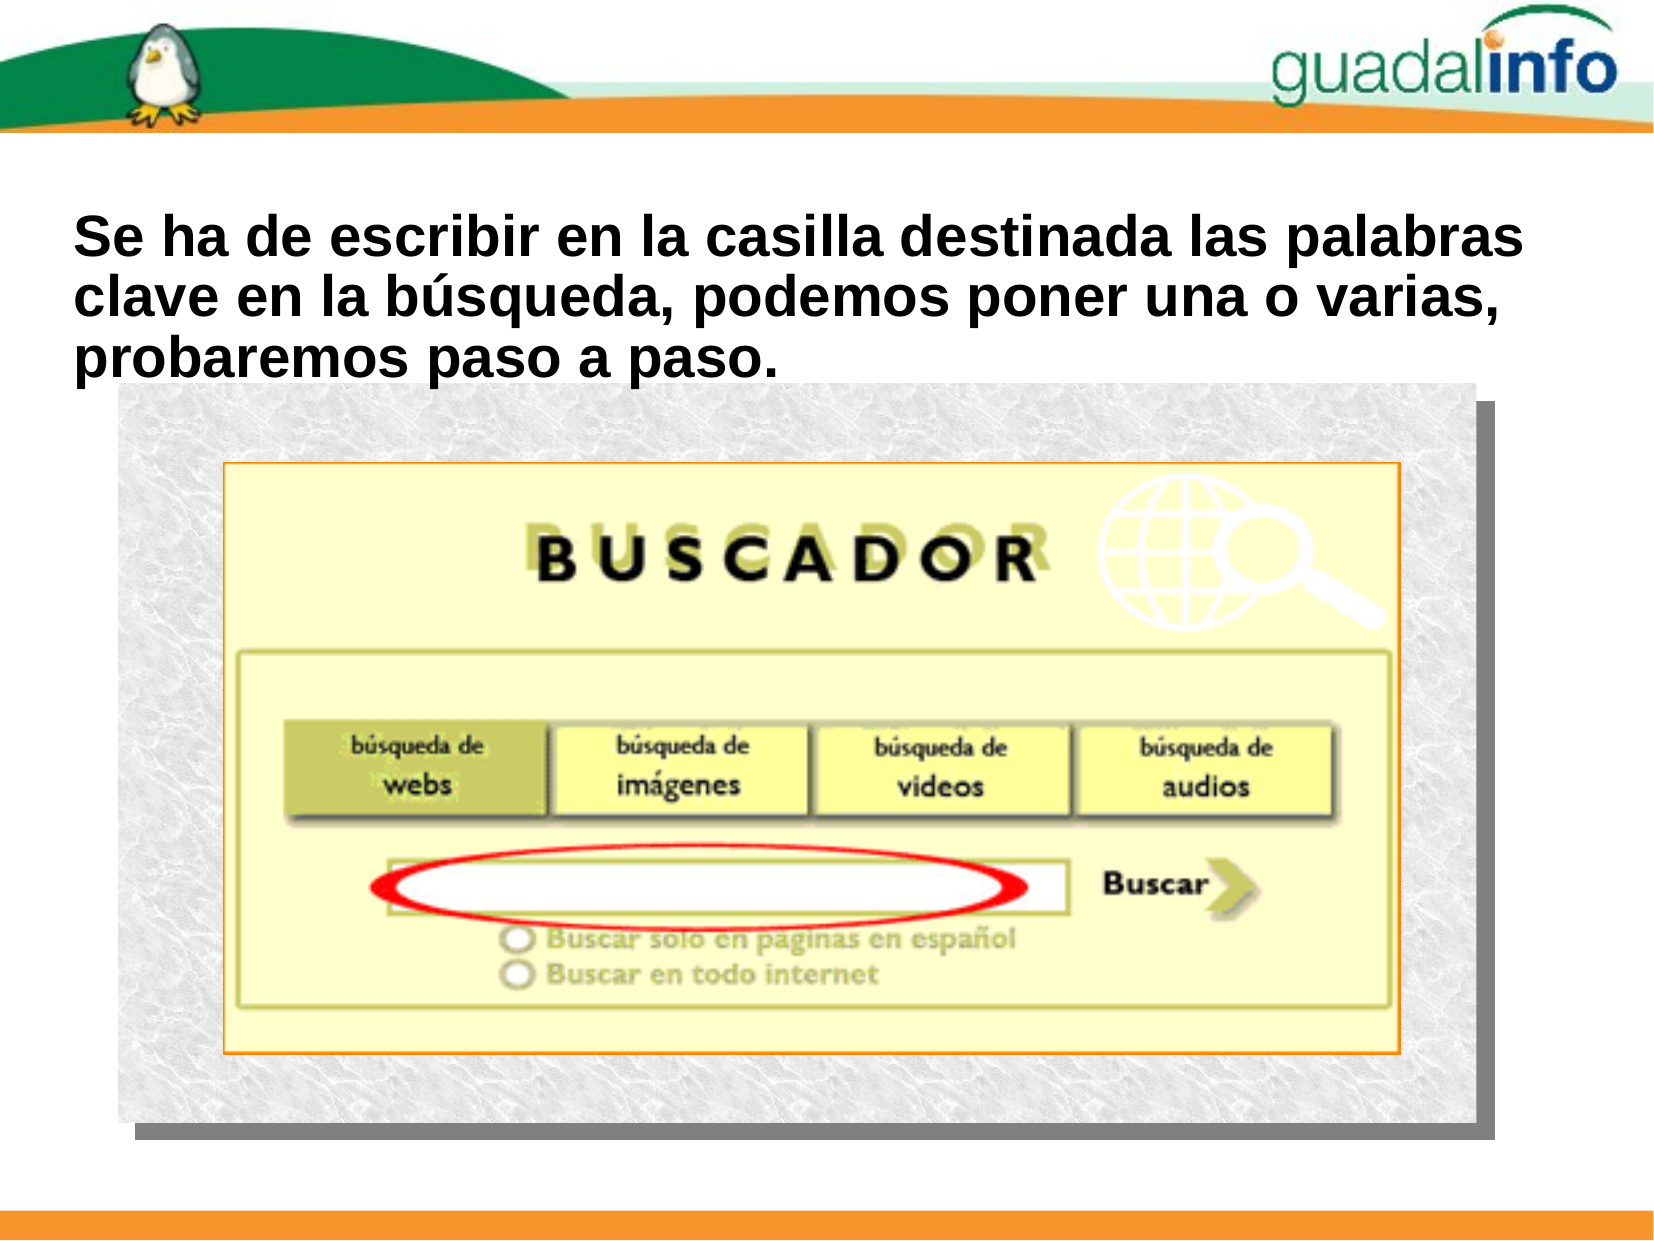

Se ha de escribir en la casilla destinada las palabras clave en la búsqueda, podemos poner una o varias, probaremos paso a paso.